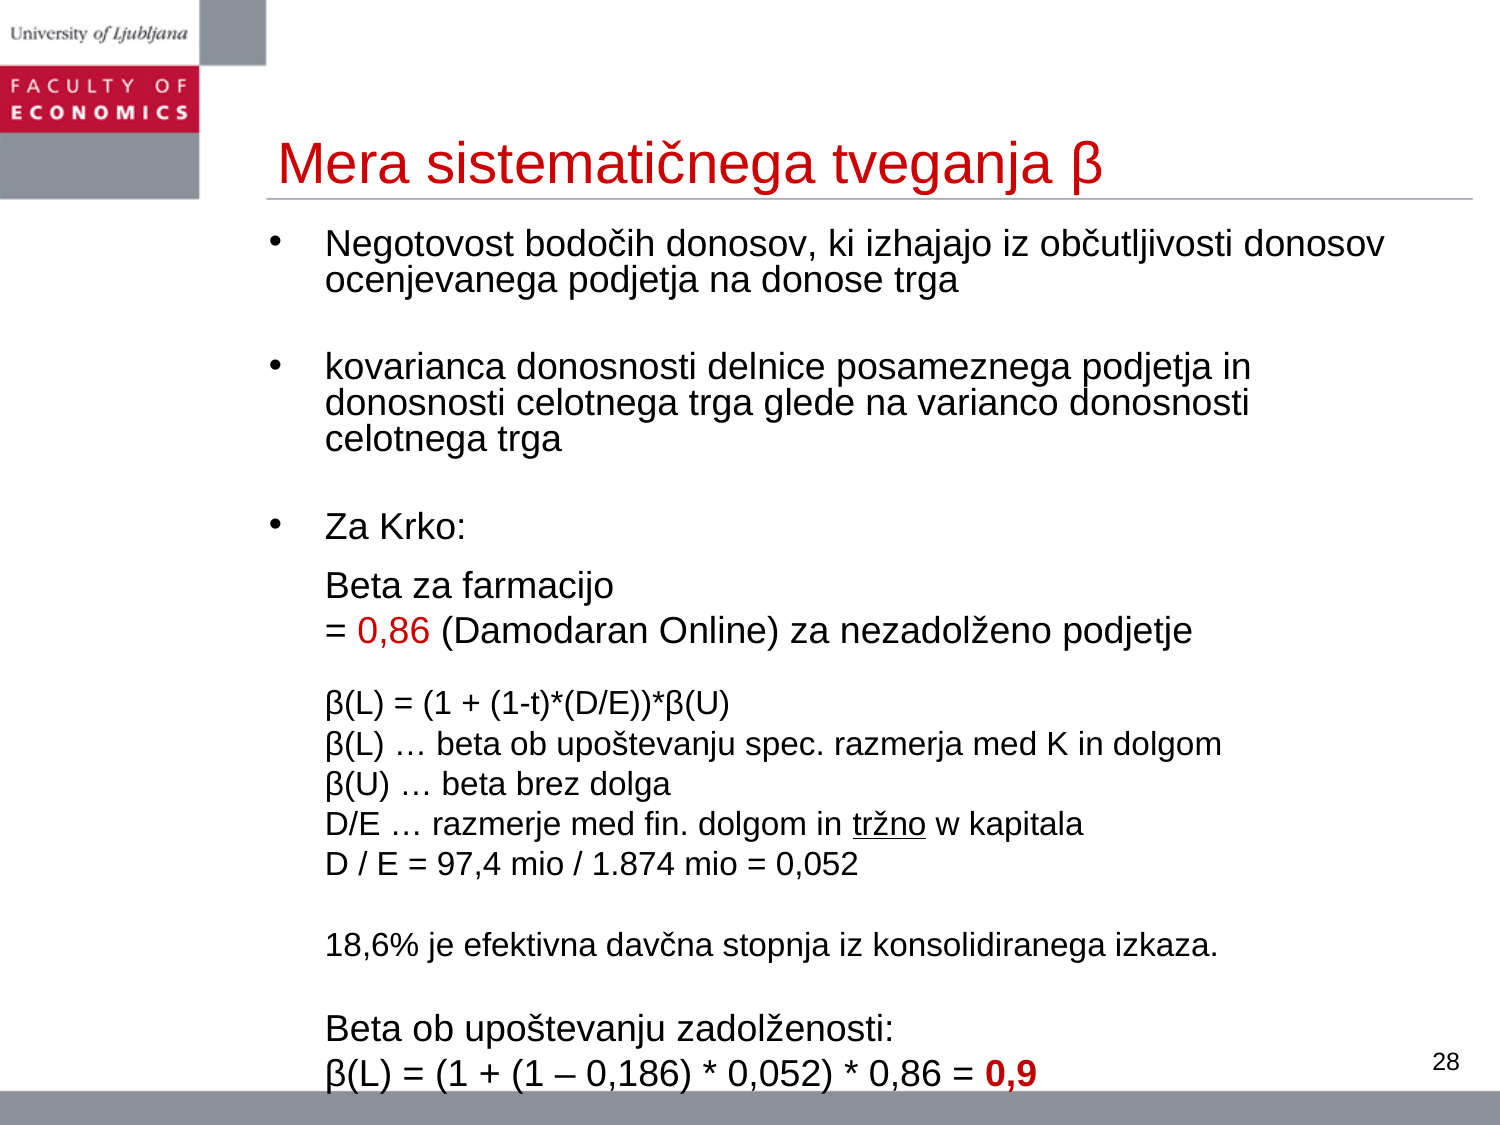

# Mera sistematičnega tveganja β
Negotovost bodočih donosov, ki izhajajo iz občutljivosti donosov ocenjevanega podjetja na donose trga
kovarianca donosnosti delnice posameznega podjetja in donosnosti celotnega trga glede na varianco donosnosti celotnega trga
Za Krko:
	Beta za farmacijo
	= 0,86 (Damodaran Online) za nezadolženo podjetje
	β(L) = (1 + (1-t)*(D/E))*β(U)
	β(L) … beta ob upoštevanju spec. razmerja med K in dolgom
	β(U) … beta brez dolga
	D/E … razmerje med fin. dolgom in tržno w kapitala
	D / E = 97,4 mio / 1.874 mio = 0,052
	18,6% je efektivna davčna stopnja iz konsolidiranega izkaza.
	Beta ob upoštevanju zadolženosti:
	β(L) = (1 + (1 – 0,186) * 0,052) * 0,86 = 0,9